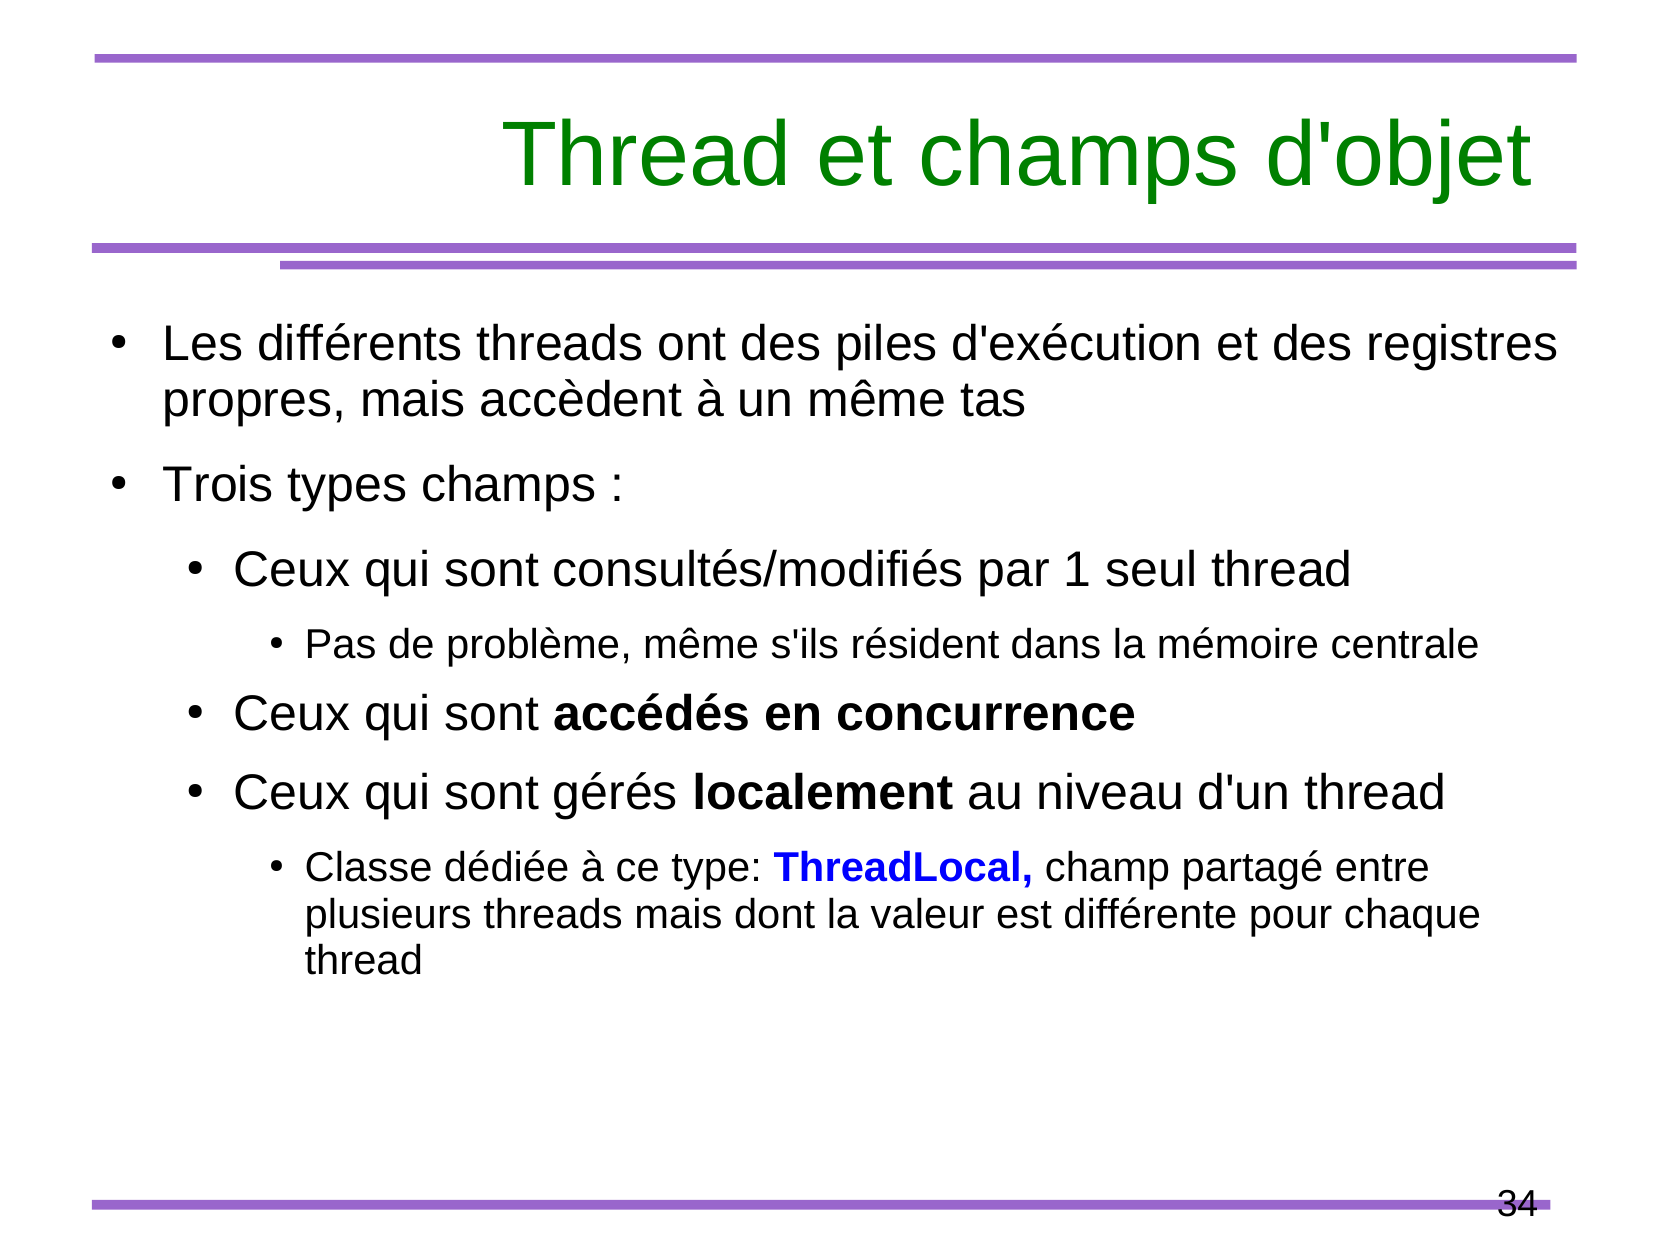

# Thread et champs d'objet
Les différents threads ont des piles d'exécution et des registres propres, mais accèdent à un même tas
Trois types champs :
Ceux qui sont consultés/modifiés par 1 seul thread
Pas de problème, même s'ils résident dans la mémoire centrale
Ceux qui sont accédés en concurrence
Ceux qui sont gérés localement au niveau d'un thread
Classe dédiée à ce type: ThreadLocal, champ partagé entre plusieurs threads mais dont la valeur est différente pour chaque thread